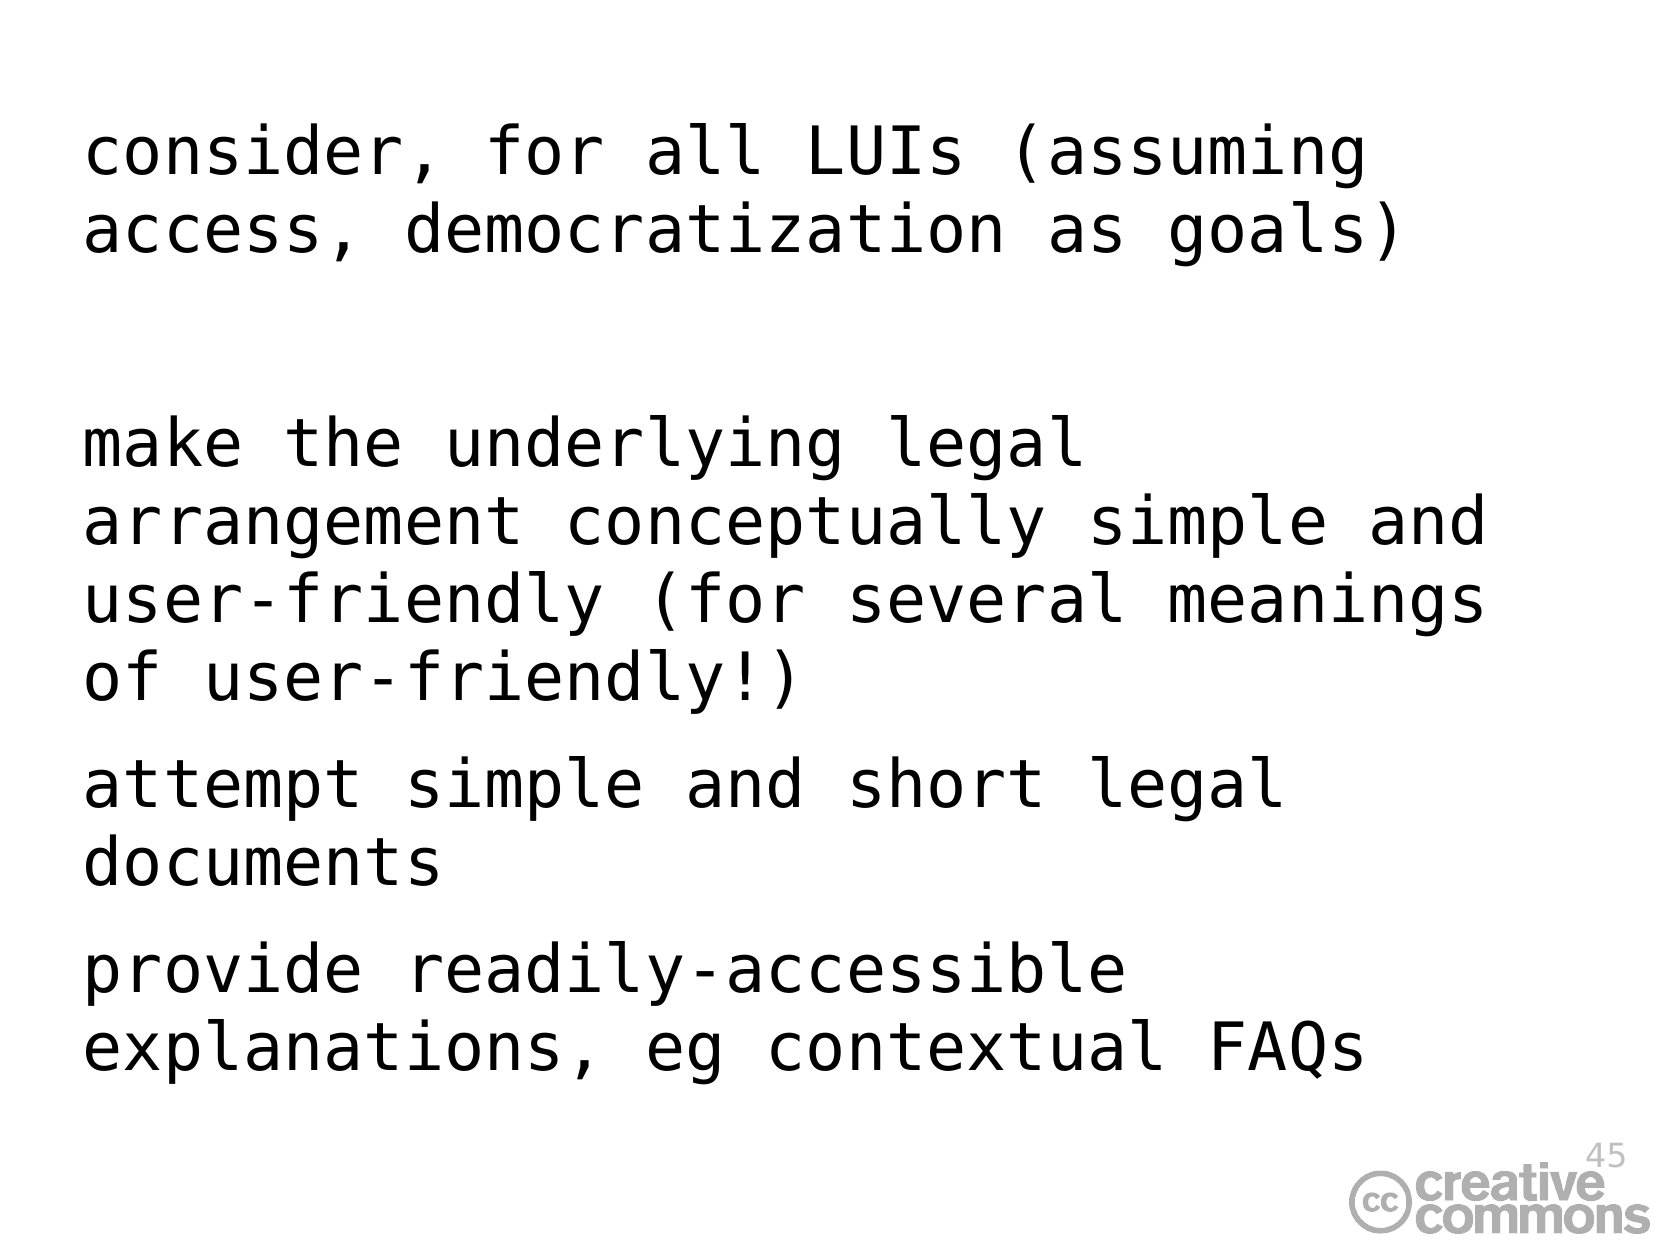

# consider, for all LUIs (assuming access, democratization as goals)
make the underlying legal arrangement conceptually simple and user-friendly (for several meanings of user-friendly!)
attempt simple and short legal documents
provide readily-accessible explanations, eg contextual FAQs